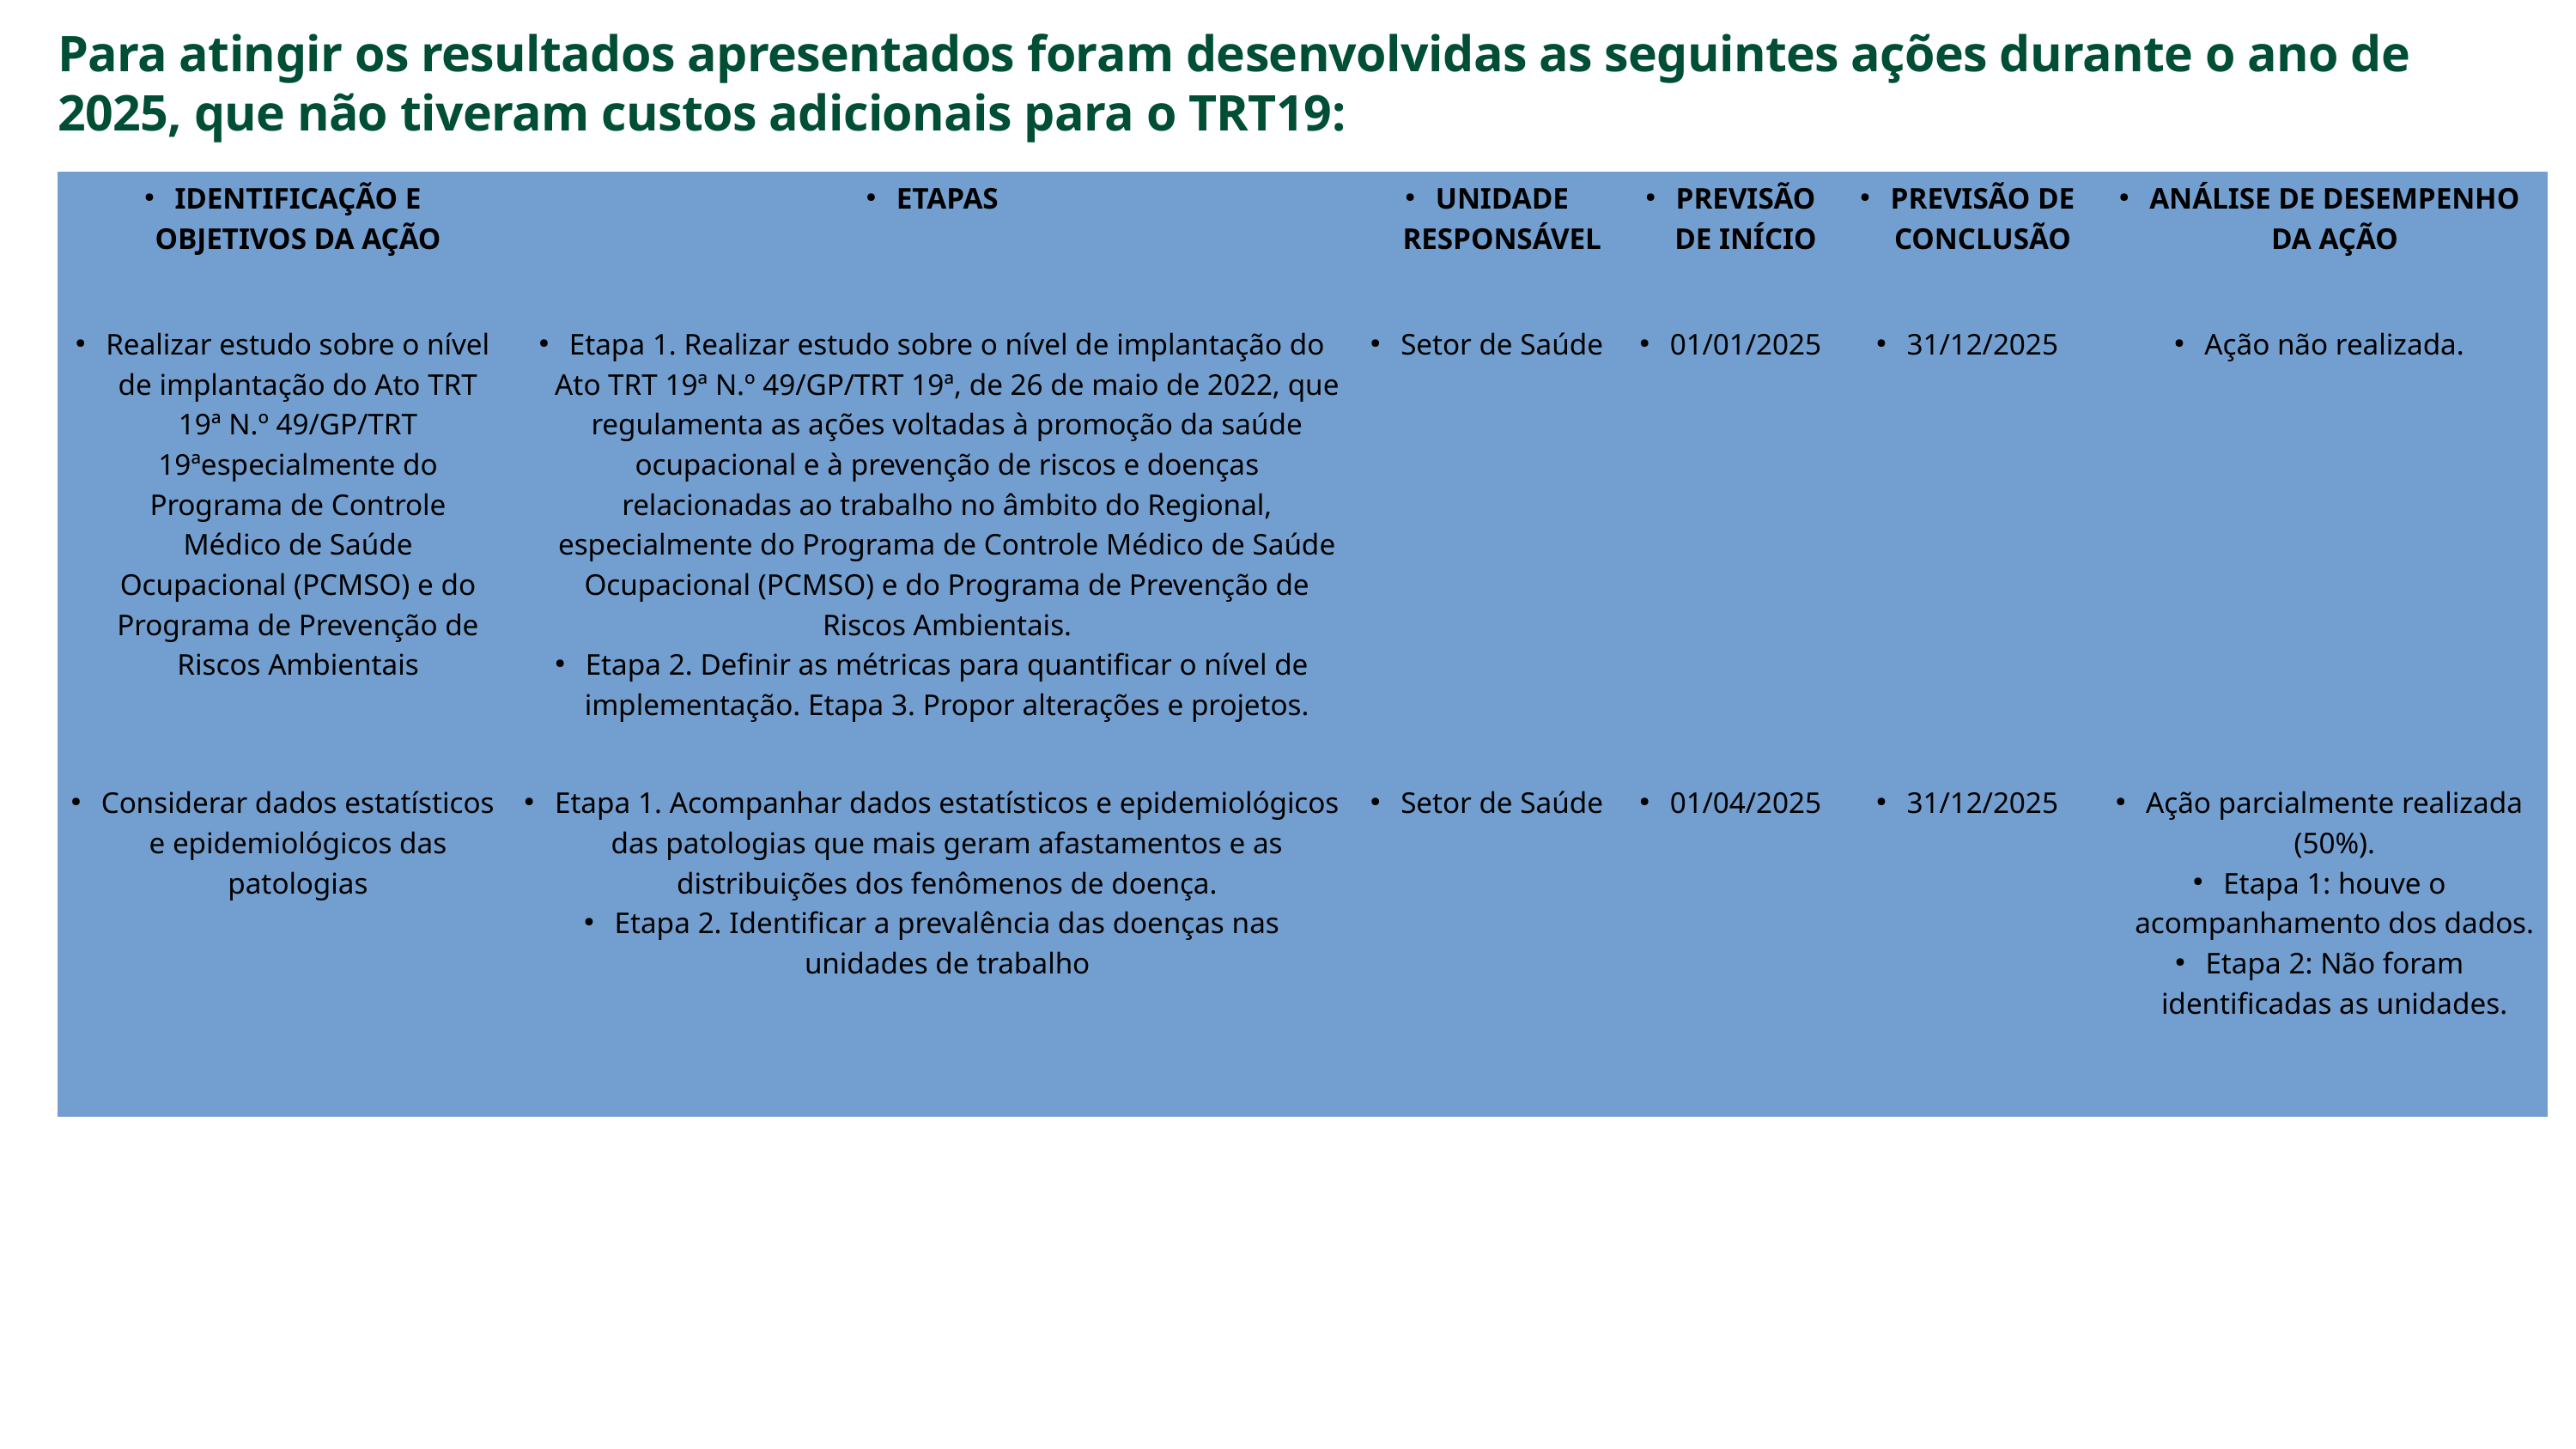

Para atingir os resultados apresentados foram desenvolvidas as seguintes ações durante o ano de 2025, que não tiveram custos adicionais para o TRT19:
| IDENTIFICAÇÃO E OBJETIVOS DA AÇÃO | ETAPAS | UNIDADE RESPONSÁVEL | PREVISÃO DE INÍCIO | PREVISÃO DE CONCLUSÃO | ANÁLISE DE DESEMPENHO DA AÇÃO |
| --- | --- | --- | --- | --- | --- |
| Realizar estudo sobre o nível de implantação do Ato TRT 19ª N.º 49/GP/TRT 19ªespecialmente do Programa de Controle Médico de Saúde Ocupacional (PCMSO) e do Programa de Prevenção de Riscos Ambientais | Etapa 1. Realizar estudo sobre o nível de implantação do Ato TRT 19ª N.º 49/GP/TRT 19ª, de 26 de maio de 2022, que regulamenta as ações voltadas à promoção da saúde ocupacional e à prevenção de riscos e doenças relacionadas ao trabalho no âmbito do Regional, especialmente do Programa de Controle Médico de Saúde Ocupacional (PCMSO) e do Programa de Prevenção de Riscos Ambientais. Etapa 2. Definir as métricas para quantificar o nível de implementação. Etapa 3. Propor alterações e projetos. | Setor de Saúde | 01/01/2025 | 31/12/2025 | Ação não realizada. |
| Considerar dados estatísticos e epidemiológicos das patologias | Etapa 1. Acompanhar dados estatísticos e epidemiológicos das patologias que mais geram afastamentos e as distribuições dos fenômenos de doença. Etapa 2. Identificar a prevalência das doenças nas unidades de trabalho | Setor de Saúde | 01/04/2025 | 31/12/2025 | Ação parcialmente realizada (50%). Etapa 1: houve o acompanhamento dos dados. Etapa 2: Não foram identificadas as unidades. |